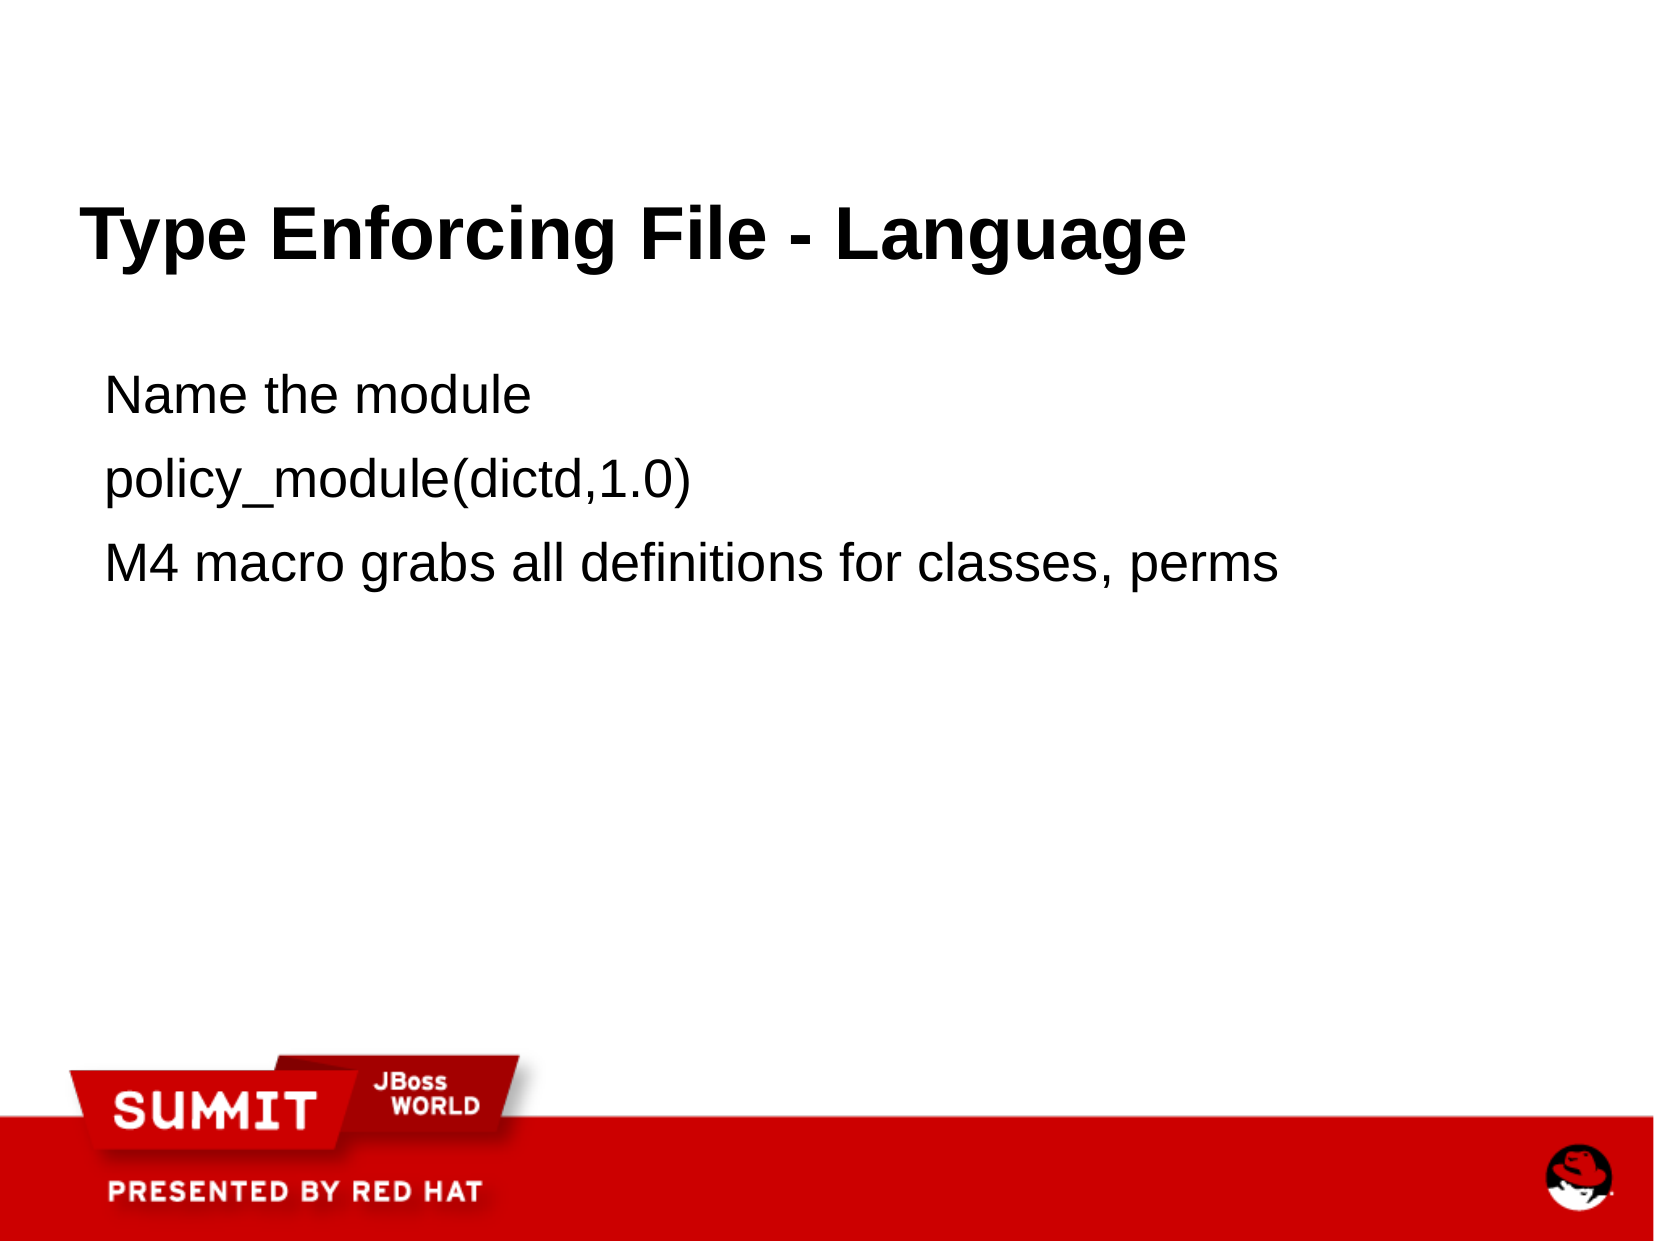

# Type Enforcing File - Language
Name the module
policy_module(dictd,1.0)
M4 macro grabs all definitions for classes, perms